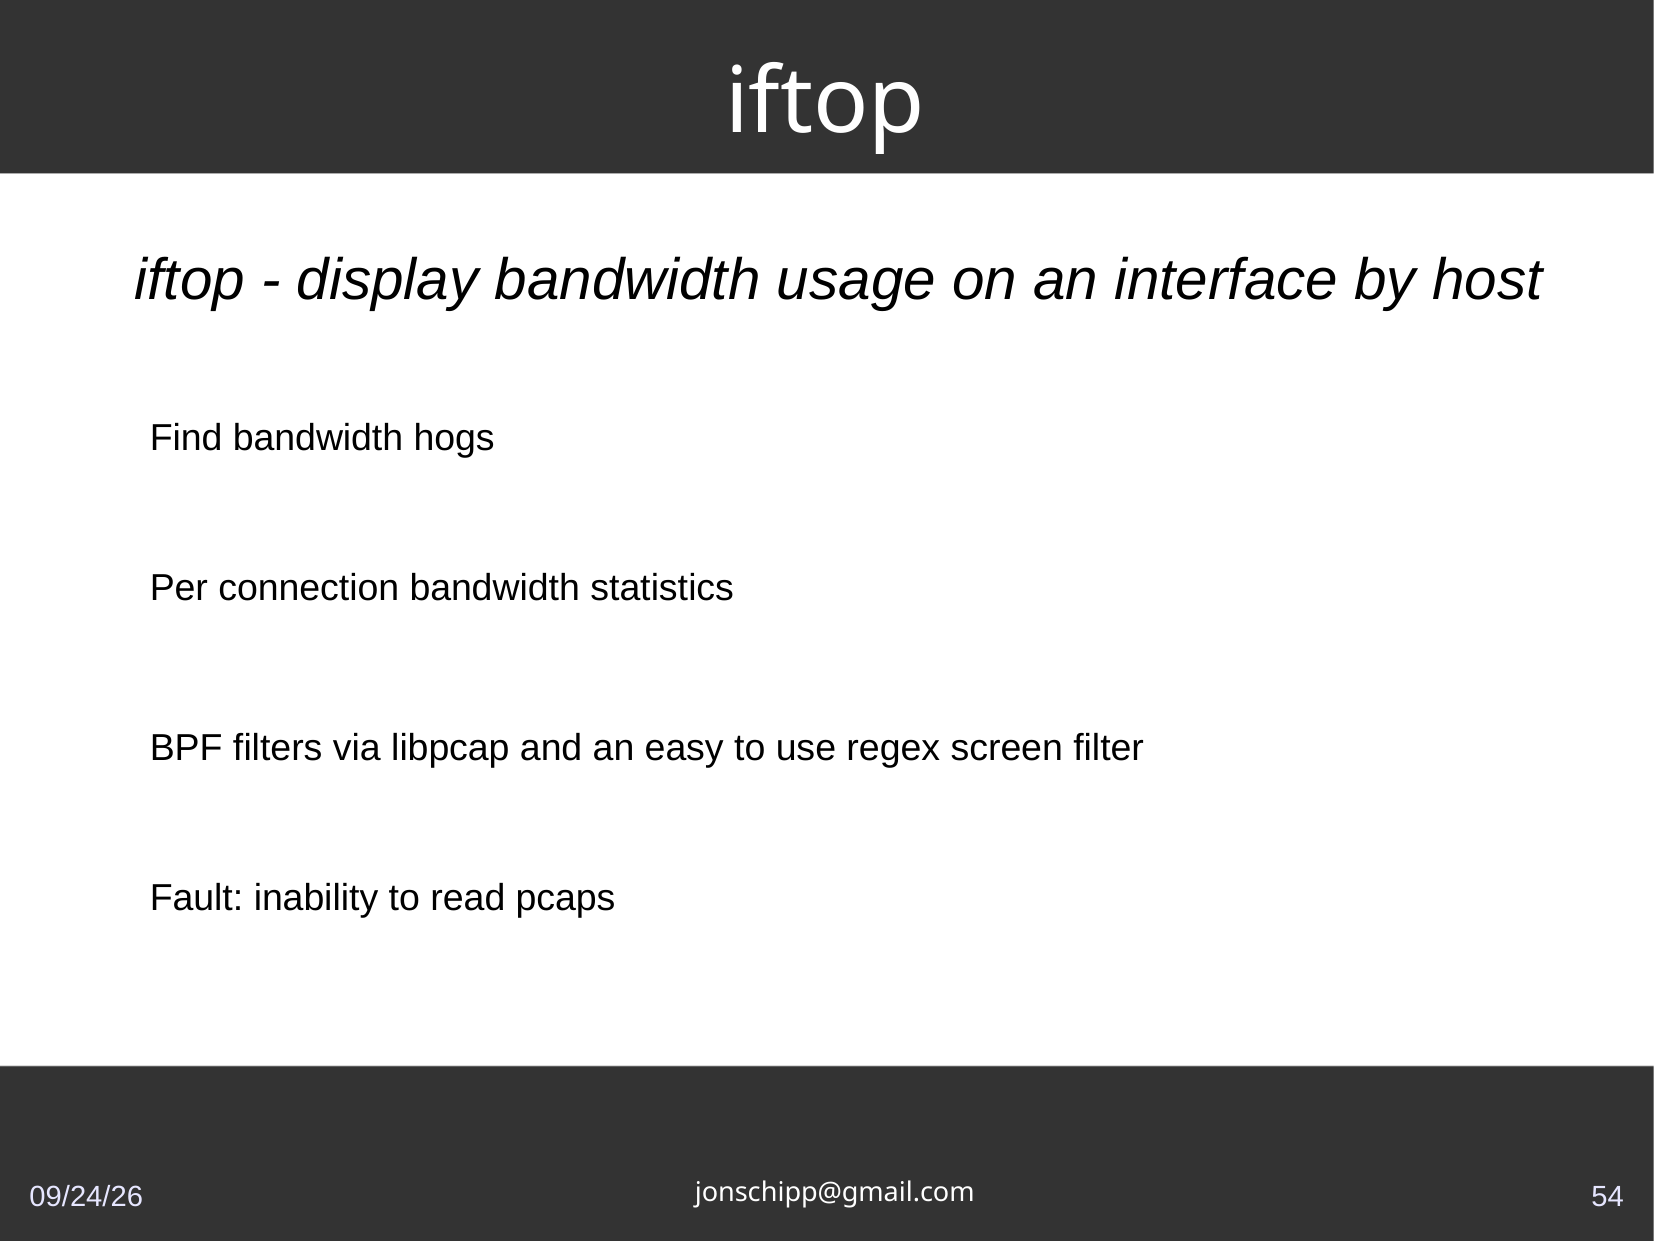

iftop
iftop - display bandwidth usage on an interface by host
Find bandwidth hogs
Per connection bandwidth statistics
BPF filters via libpcap and an easy to use regex screen filter
Fault: inability to read pcaps
jonschipp@gmail.com